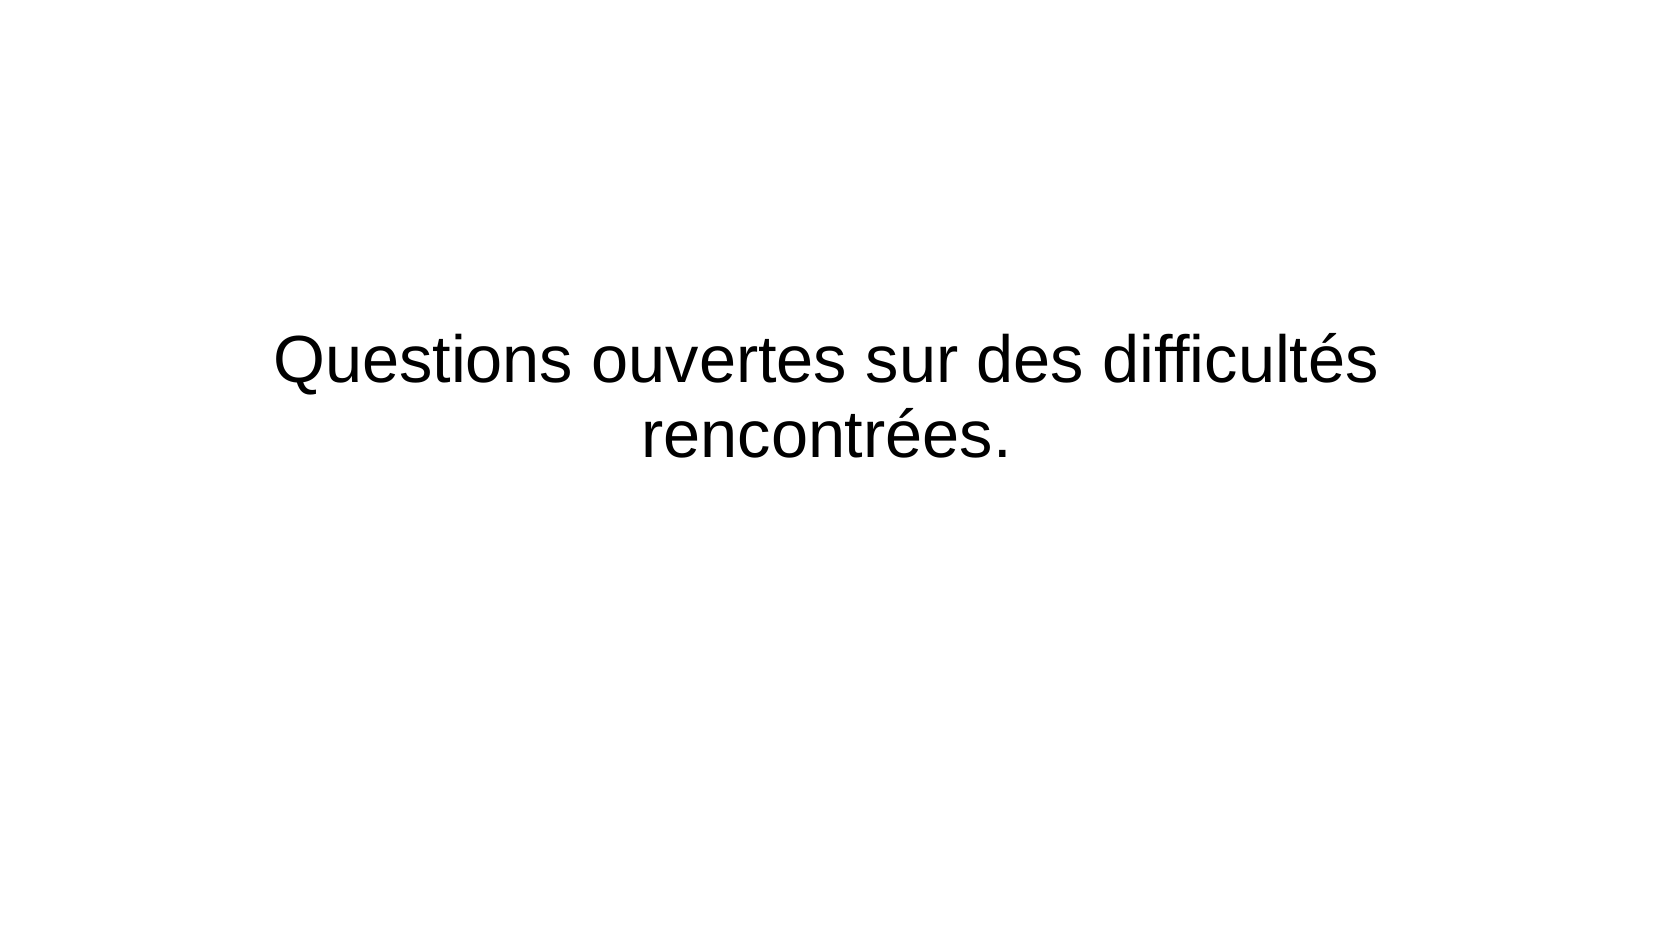

# Questions ouvertes sur des difficultés rencontrées.